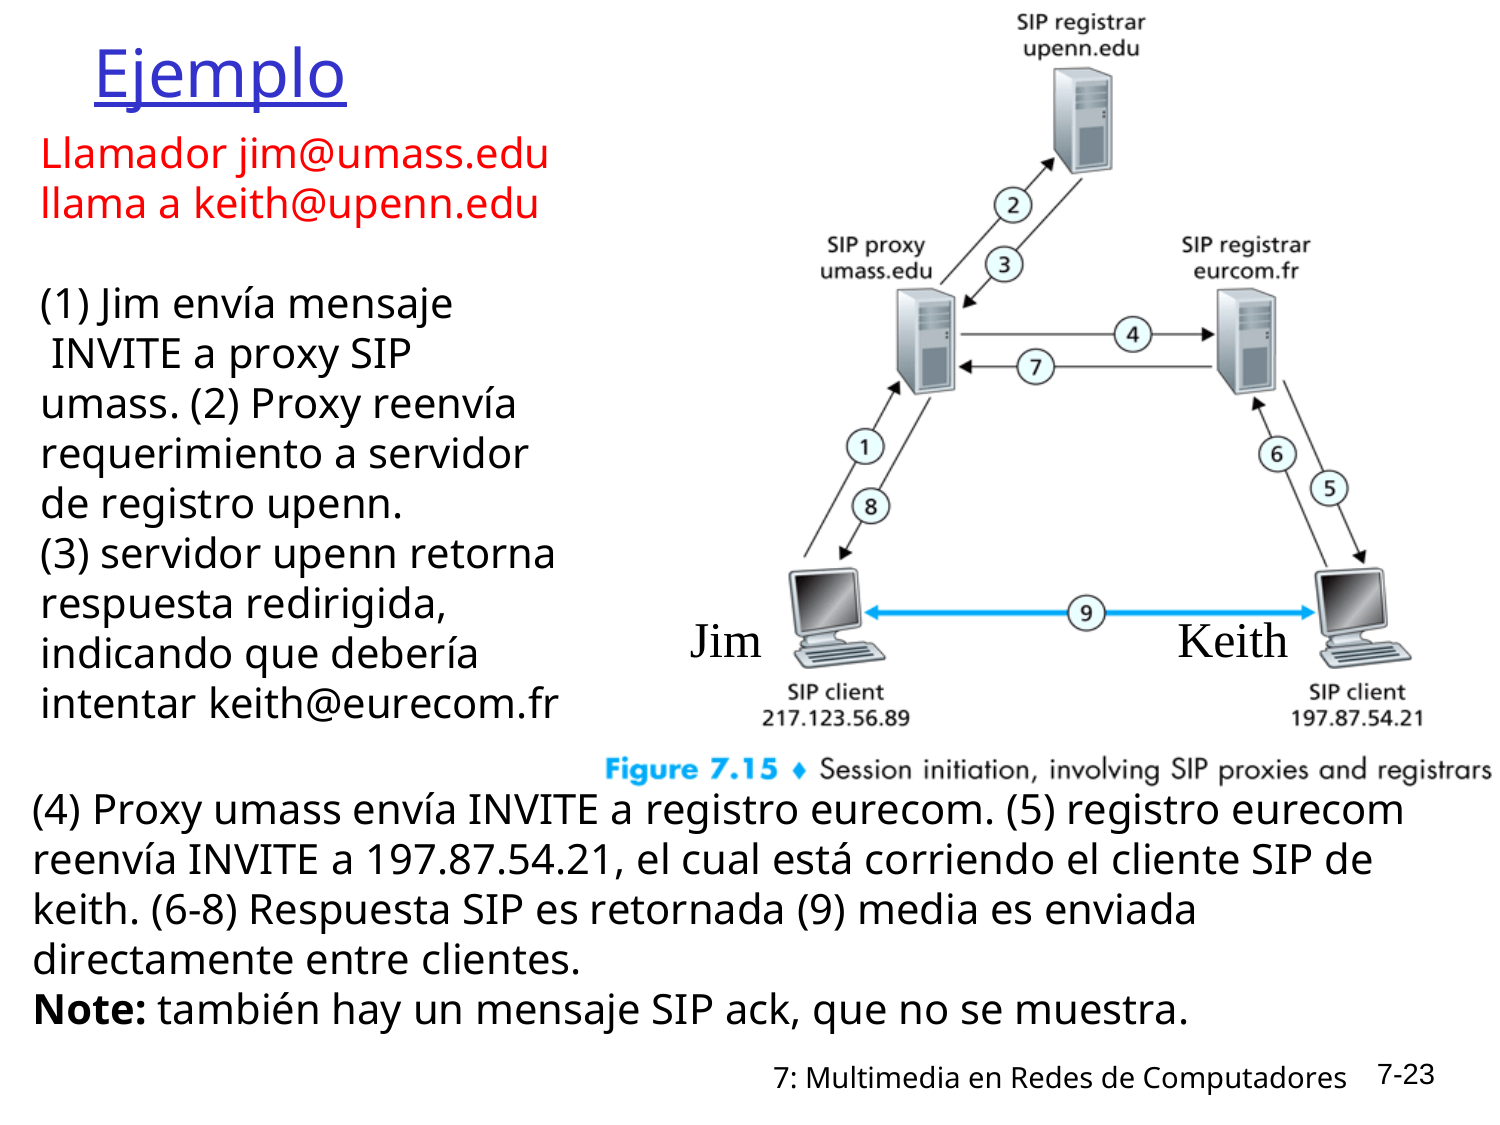

# Ejemplo
Llamador jim@umass.edu
llama a keith@upenn.edu
(1) Jim envía mensaje
 INVITE a proxy SIP
umass. (2) Proxy reenvía
requerimiento a servidor
de registro upenn.
(3) servidor upenn retorna
respuesta redirigida,
indicando que debería
intentar keith@eurecom.fr
Jim
Keith
(4) Proxy umass envía INVITE a registro eurecom. (5) registro eurecom reenvía INVITE a 197.87.54.21, el cual está corriendo el cliente SIP de keith. (6-8) Respuesta SIP es retornada (9) media es enviada directamente entre clientes.
Note: también hay un mensaje SIP ack, que no se muestra.
23